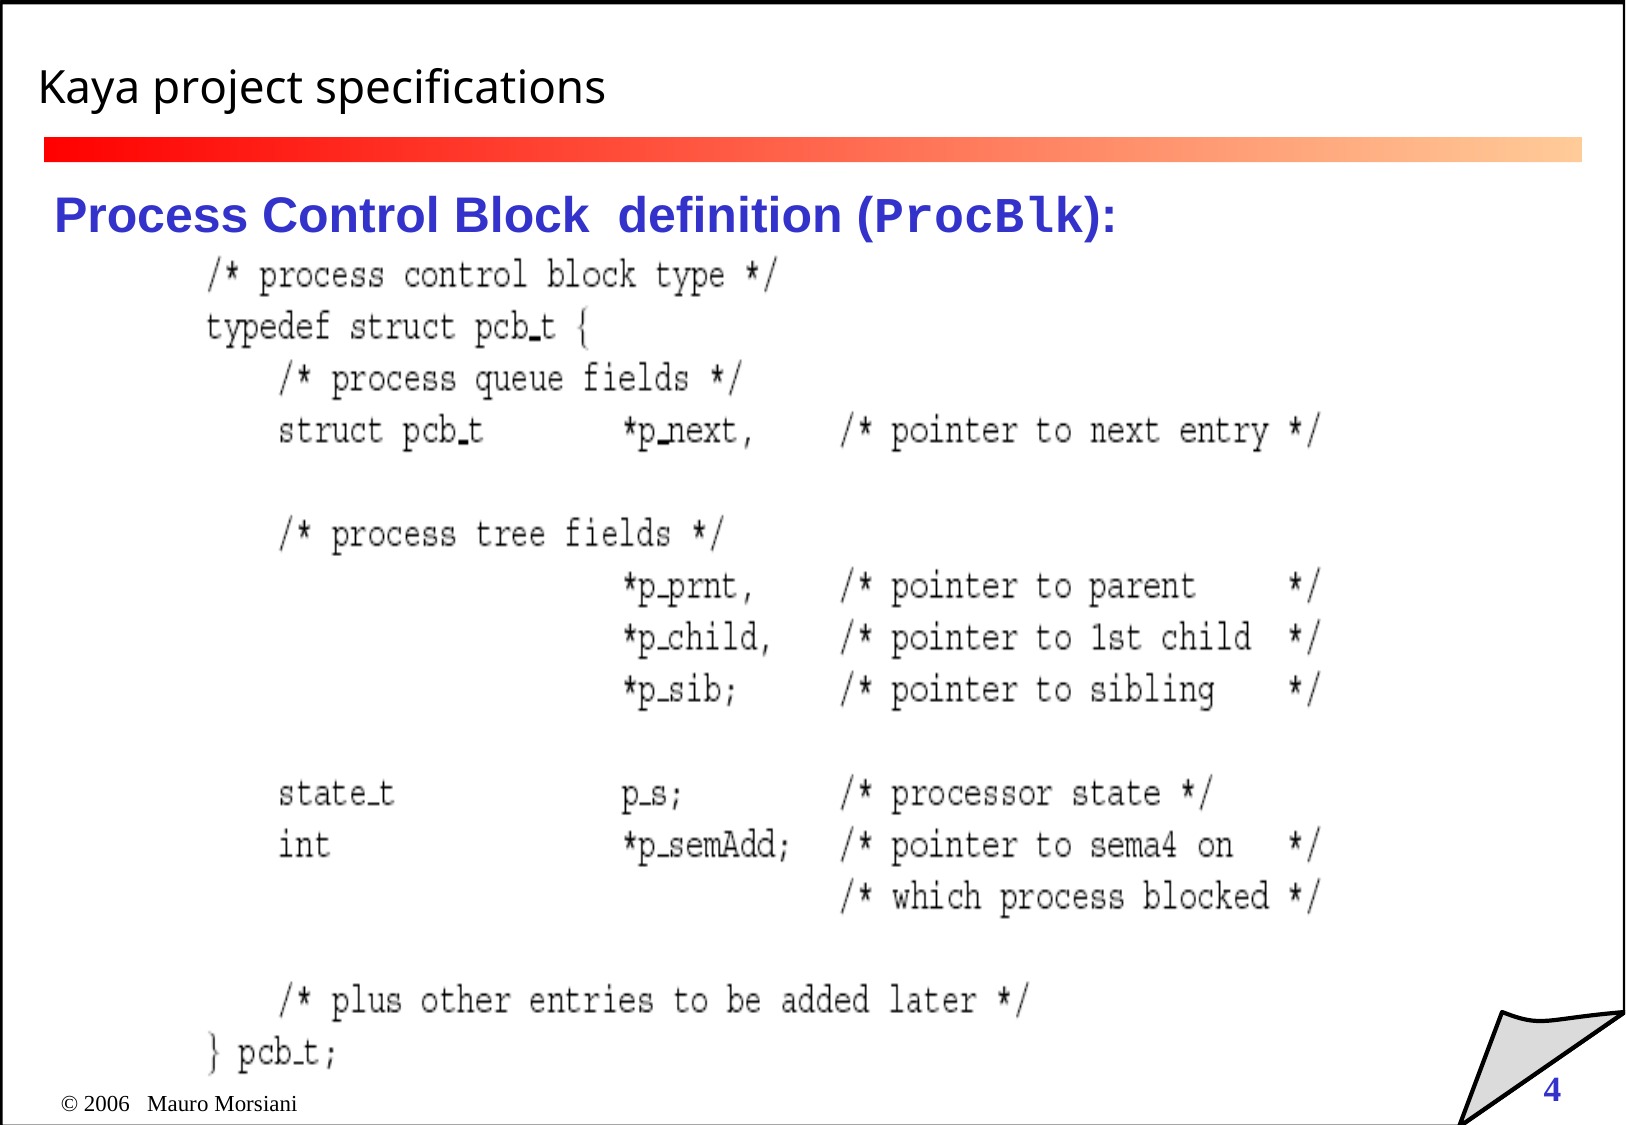

# Kaya project specifications
Process Control Block definition (ProcBlk):